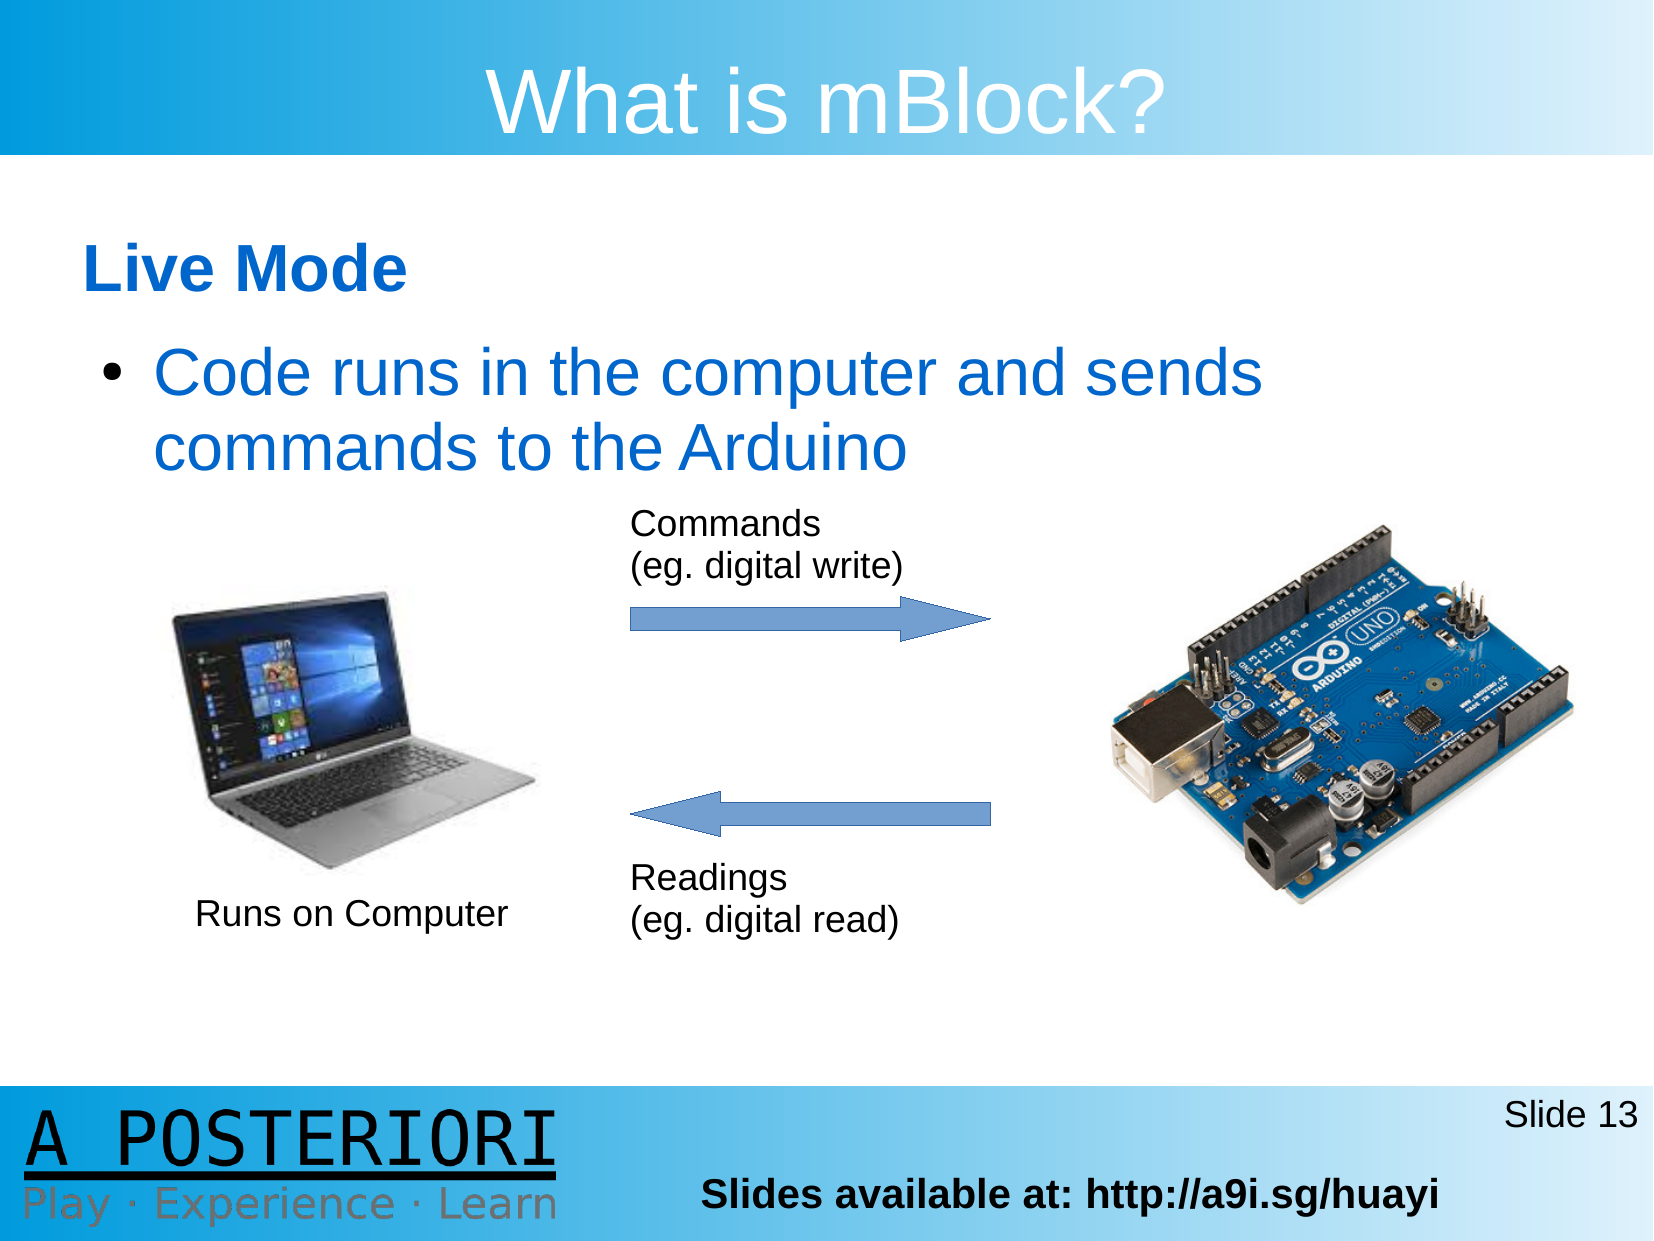

# What is mBlock?
Live Mode
Code runs in the computer and sends commands to the Arduino
Commands
(eg. digital write)
Readings
(eg. digital read)
Runs on Computer